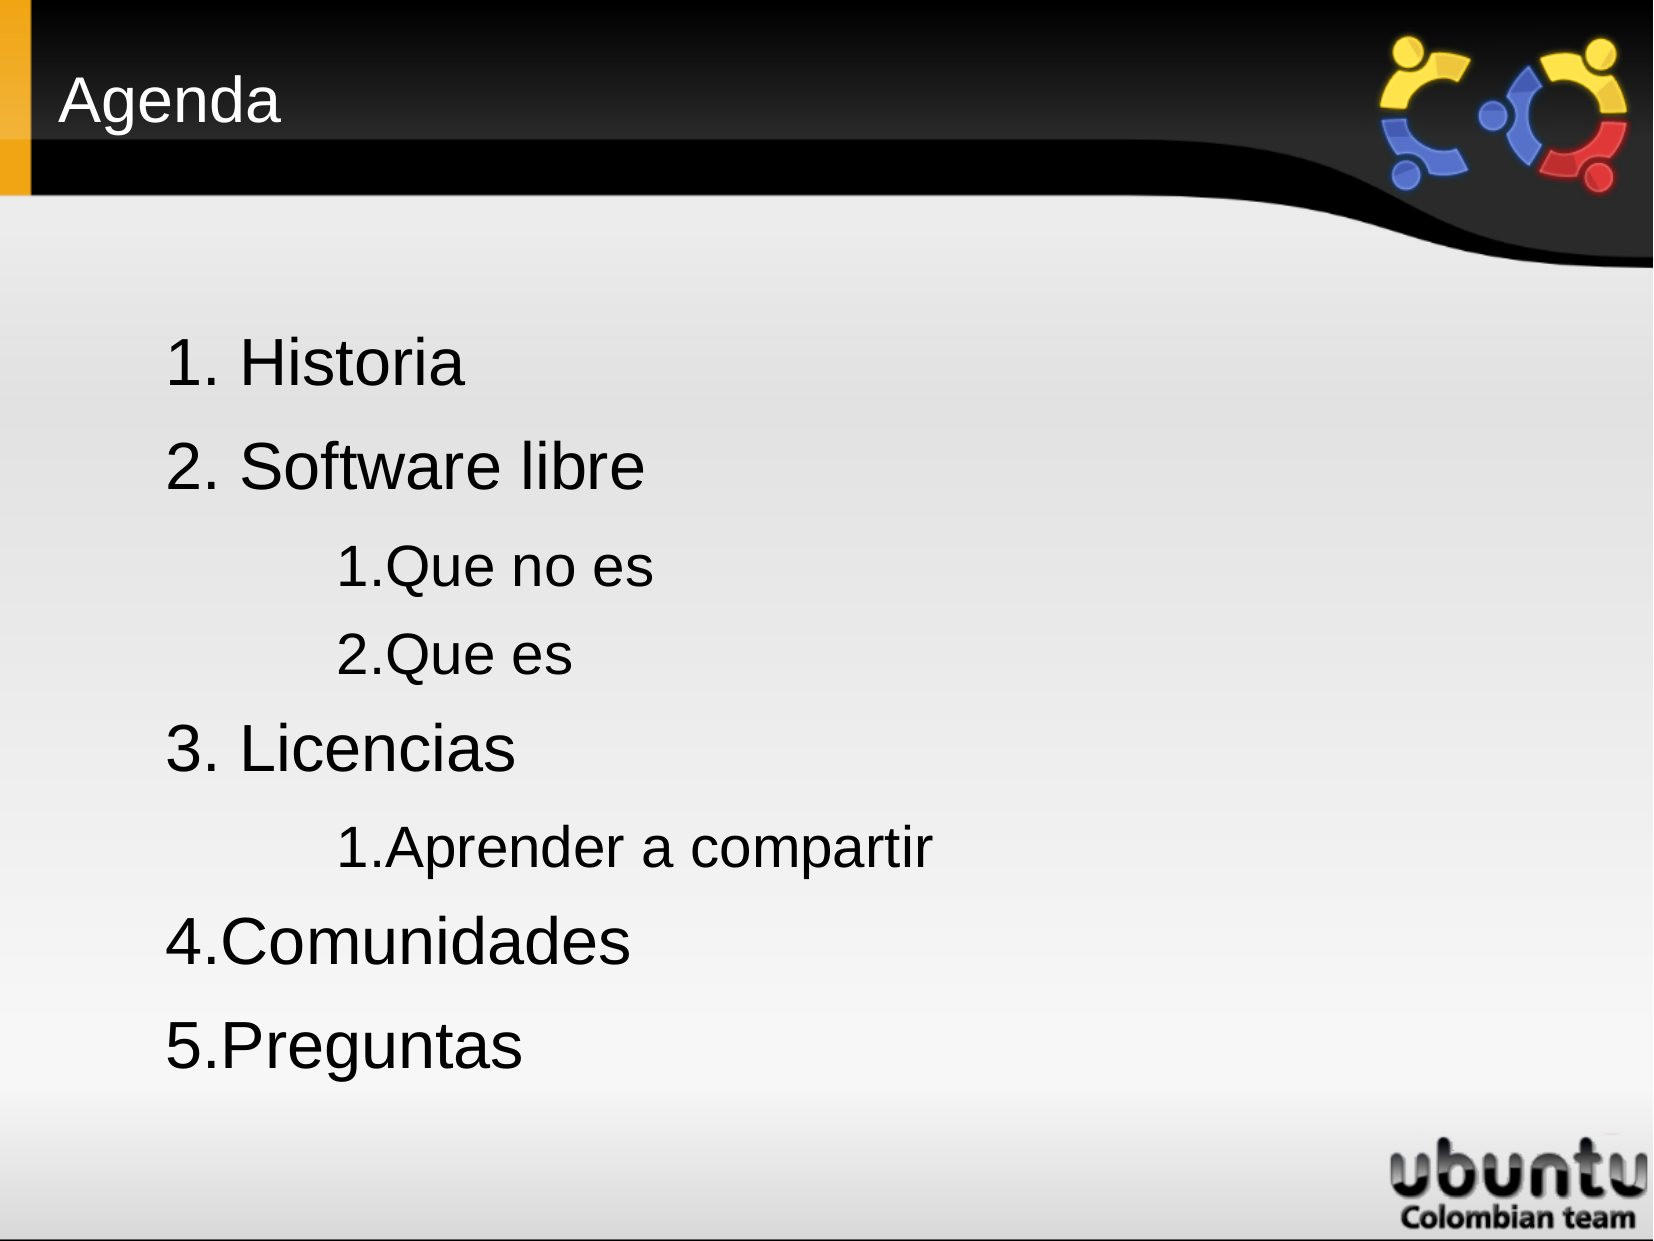

# Agenda
 Historia
 Software libre
Que no es
Que es
 Licencias
Aprender a compartir
Comunidades
Preguntas